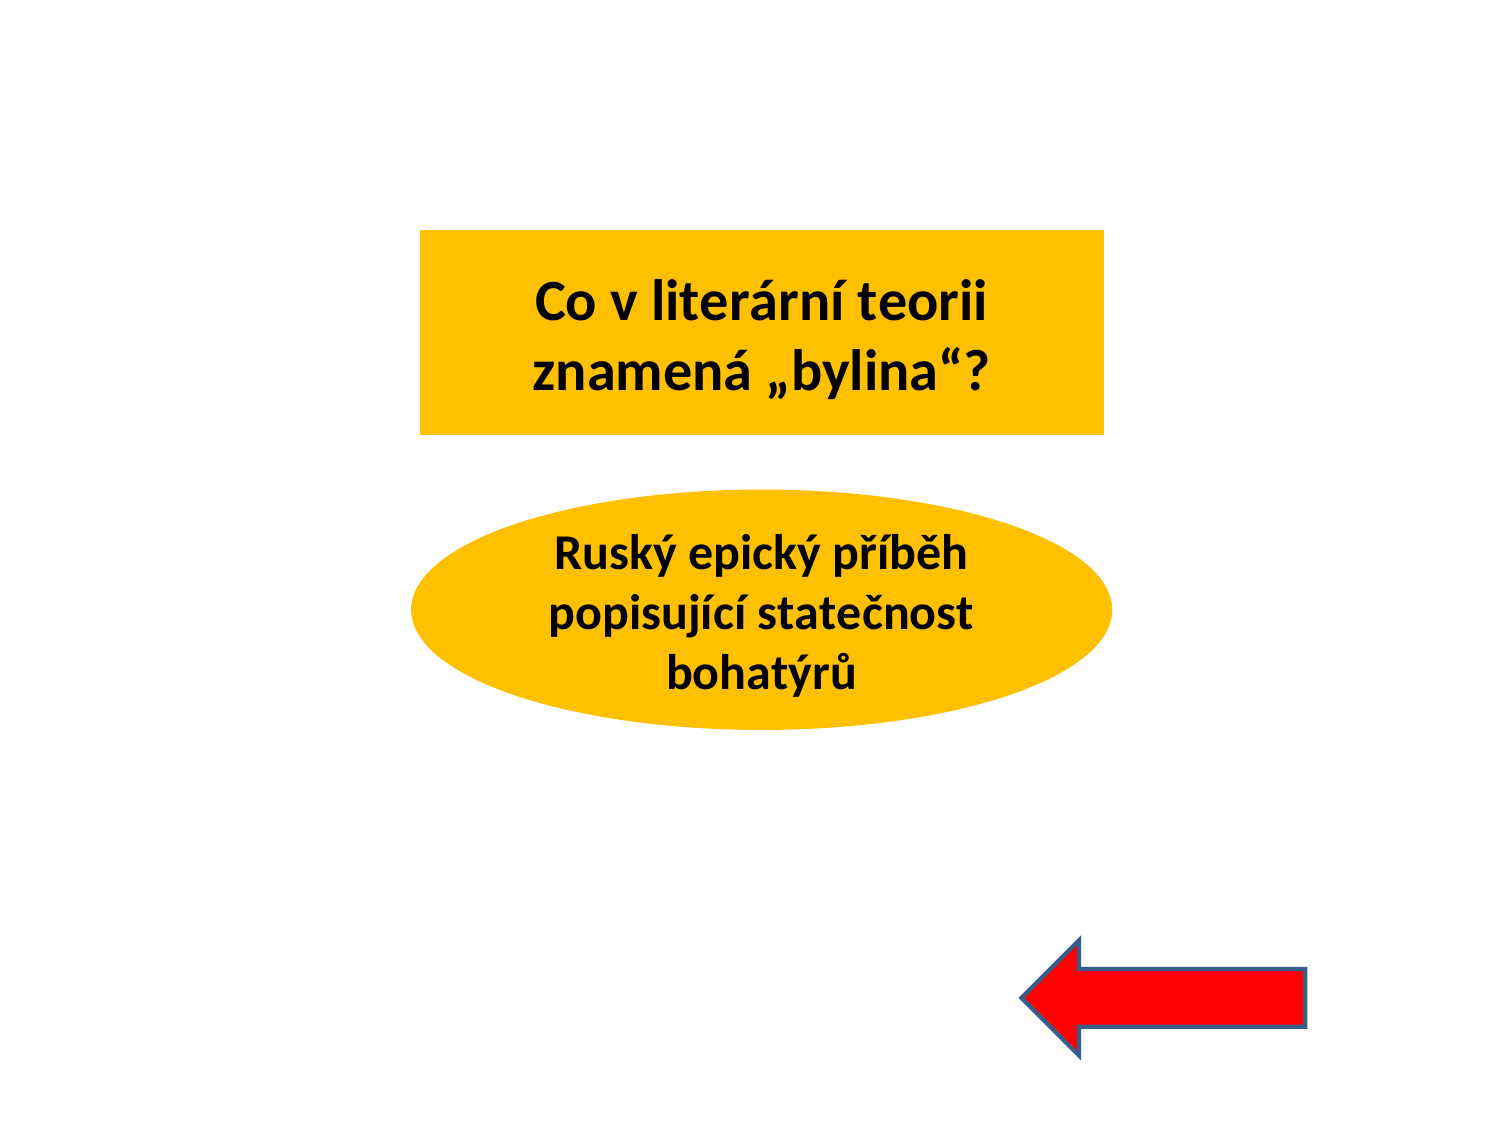

#
Co v literární teorii znamená „bylina“?
Ruský epický příběh popisující statečnost bohatýrů